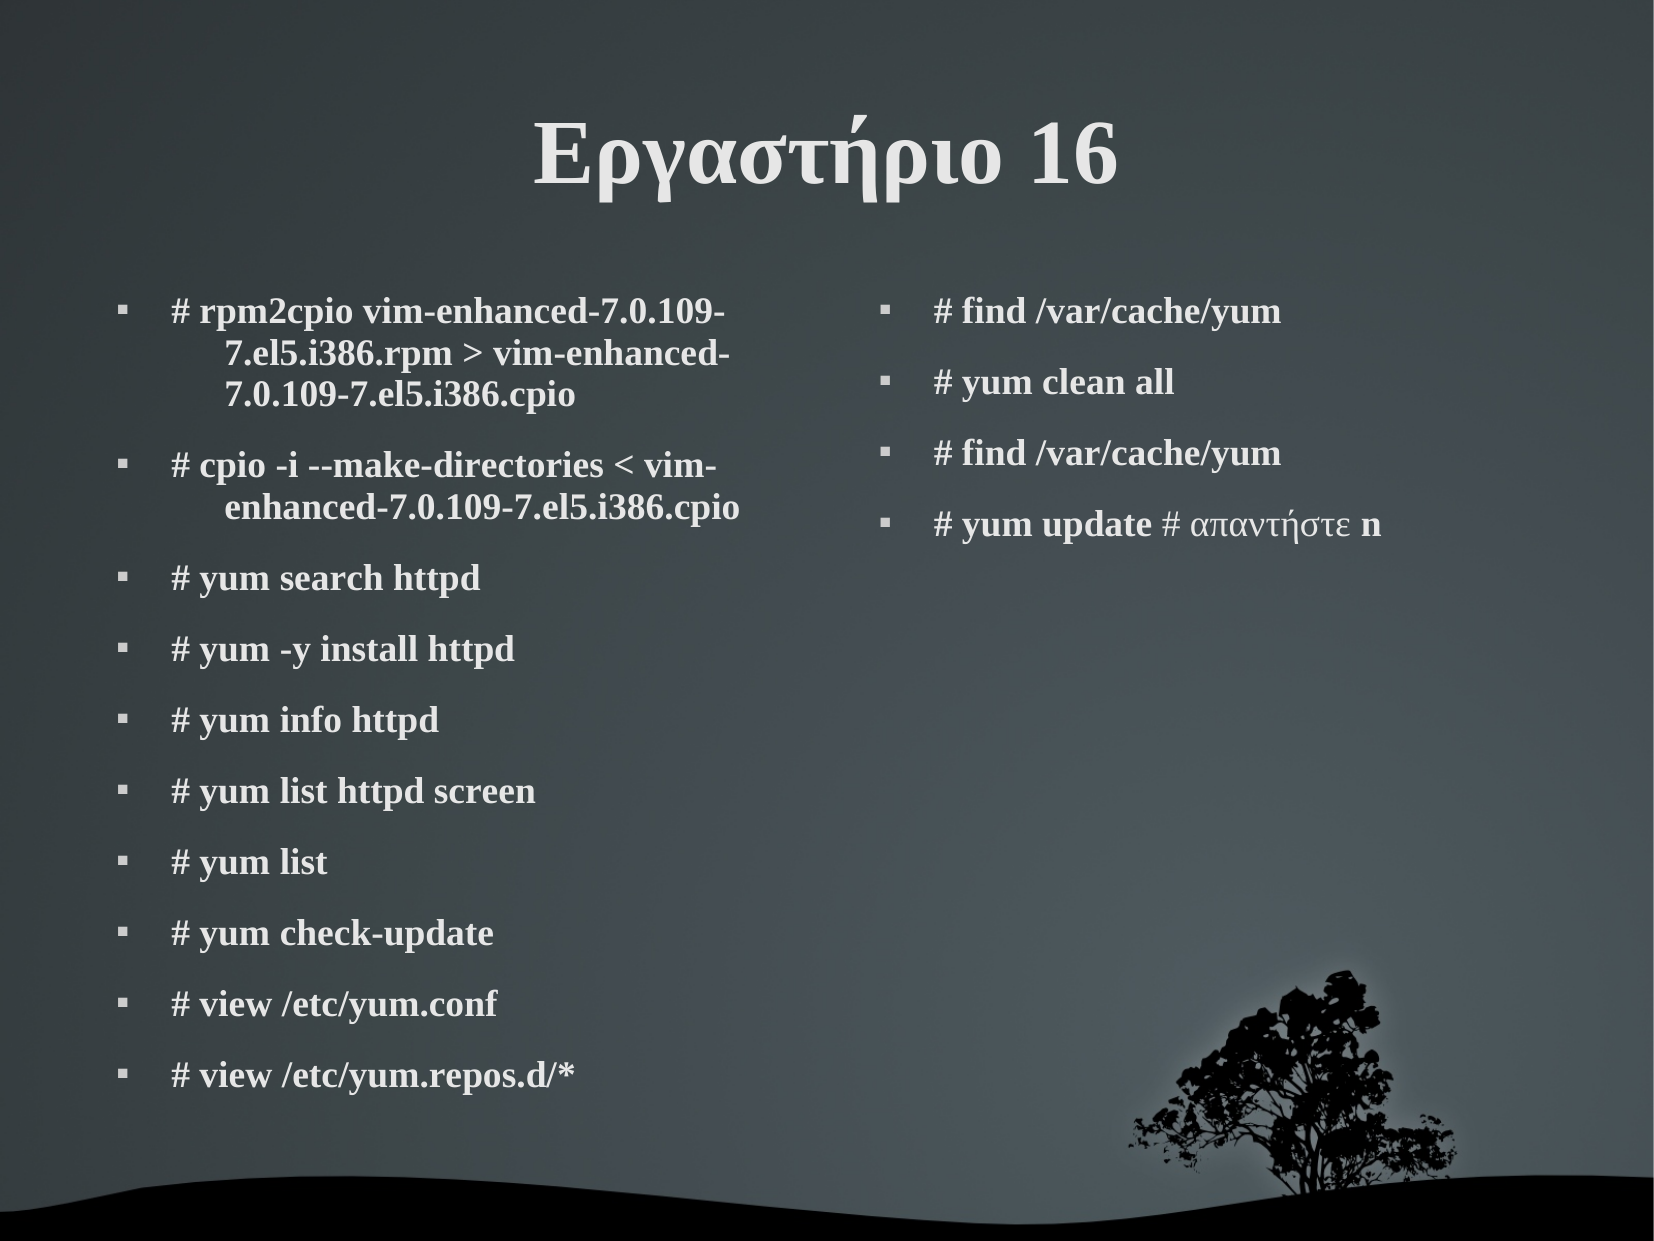

Εργαστήριο 16
# # rpm2cpio vim-enhanced-7.0.109-7.el5.i386.rpm > vim-enhanced-7.0.109-7.el5.i386.cpio
# cpio -i --make-directories < vim-enhanced-7.0.109-7.el5.i386.cpio
# yum search httpd
# yum -y install httpd
# yum info httpd
# yum list httpd screen
# yum list
# yum check-update
# view /etc/yum.conf
# view /etc/yum.repos.d/*
# find /var/cache/yum
# yum clean all
# find /var/cache/yum
# yum update # απαντήστε n